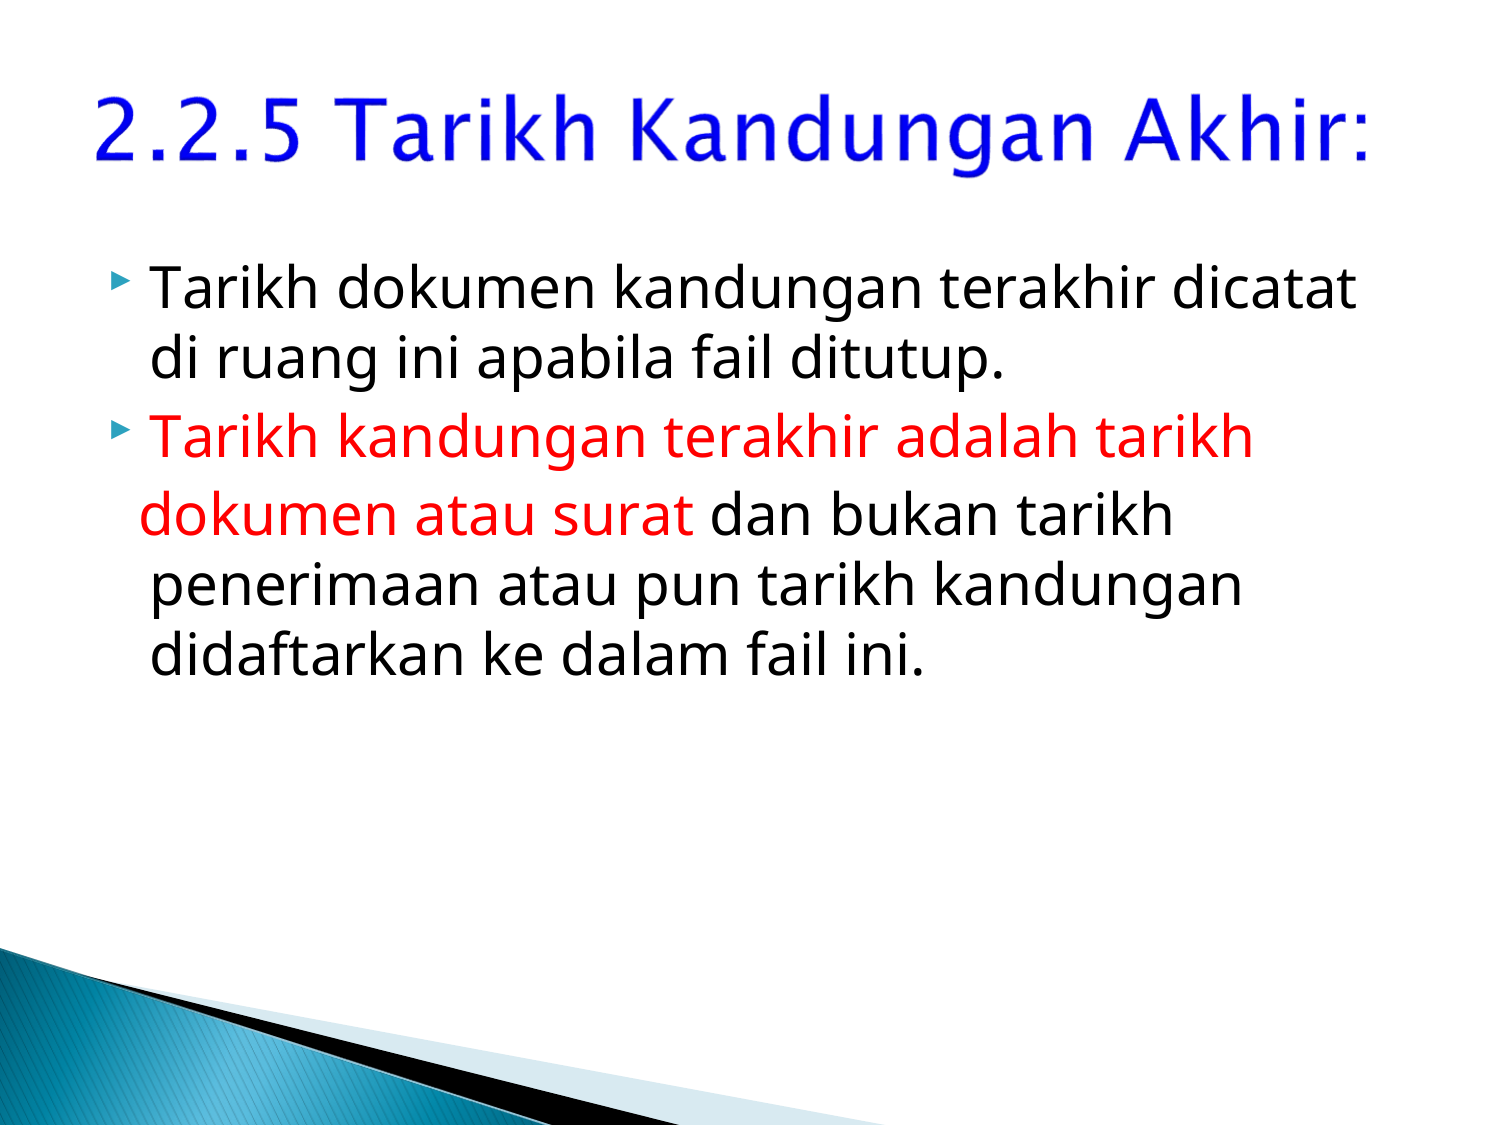

# Tarikh dokumen kandungan terakhir dicatat di ruang ini apabila fail ditutup.
Tarikh kandungan terakhir adalah tarikh
 dokumen atau surat dan bukan tarikh penerimaan atau pun tarikh kandungan didaftarkan ke dalam fail ini.